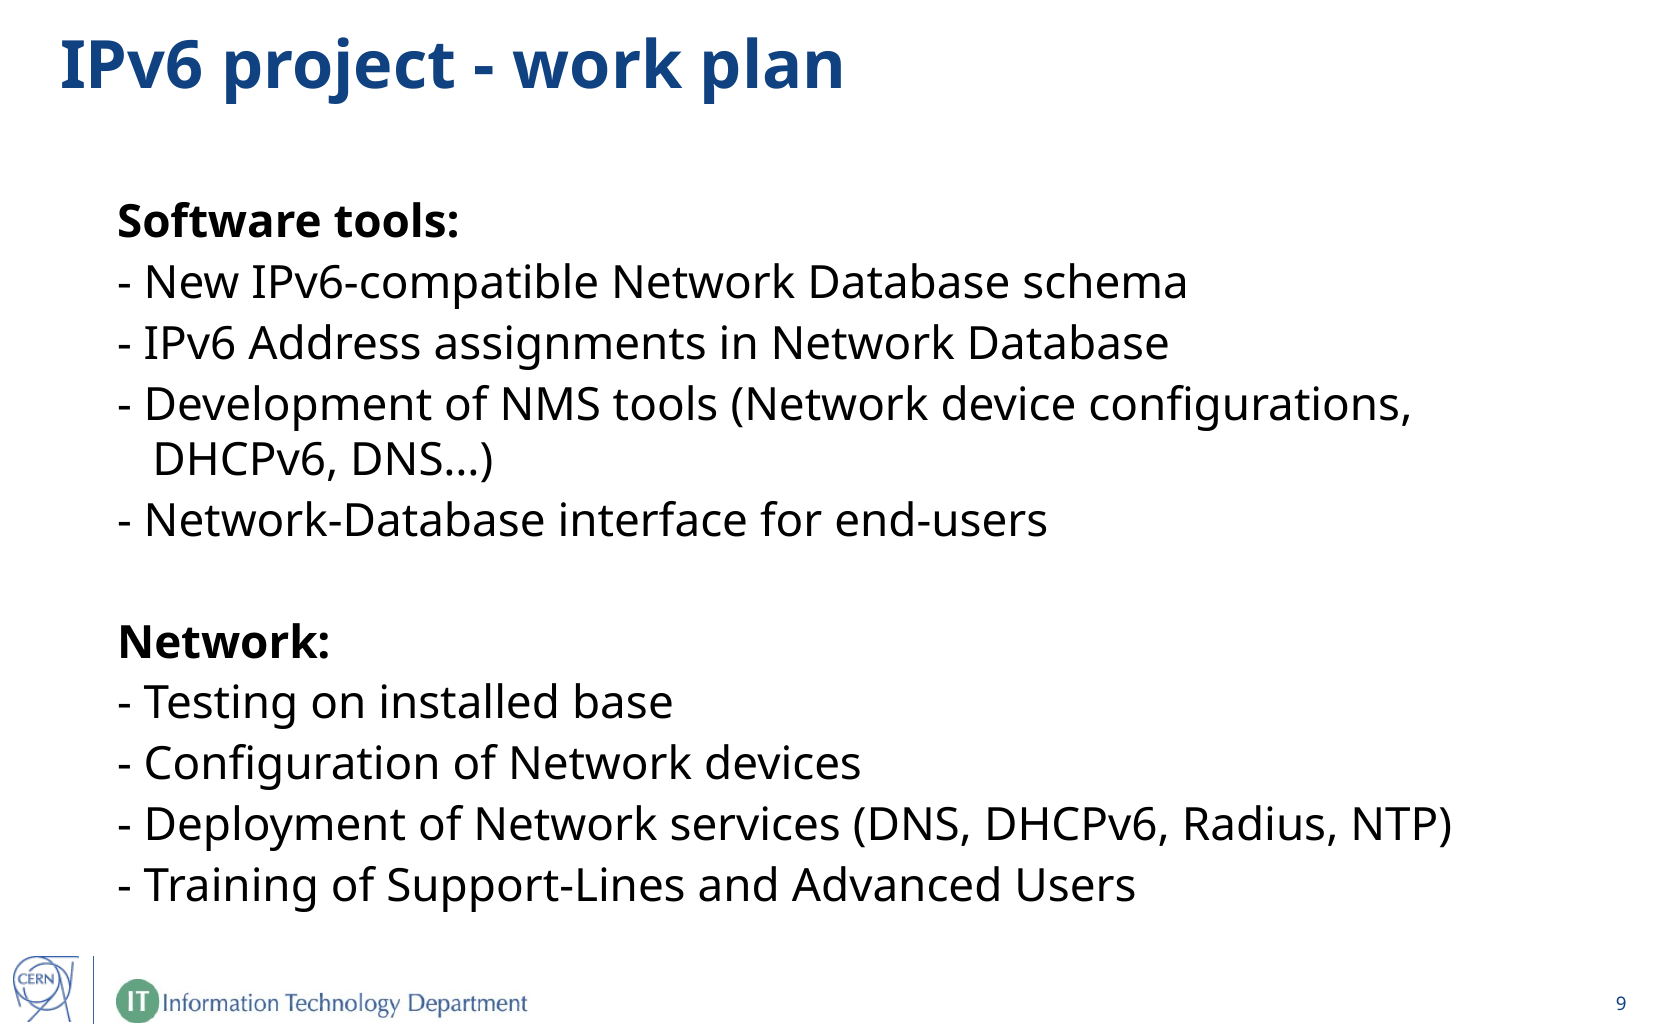

# IPv6 project - work plan
Software tools:
- New IPv6-compatible Network Database schema
- IPv6 Address assignments in Network Database
- Development of NMS tools (Network device configurations, DHCPv6, DNS…)
- Network-Database interface for end-users
Network:
- Testing on installed base
- Configuration of Network devices
- Deployment of Network services (DNS, DHCPv6, Radius, NTP)
- Training of Support-Lines and Advanced Users